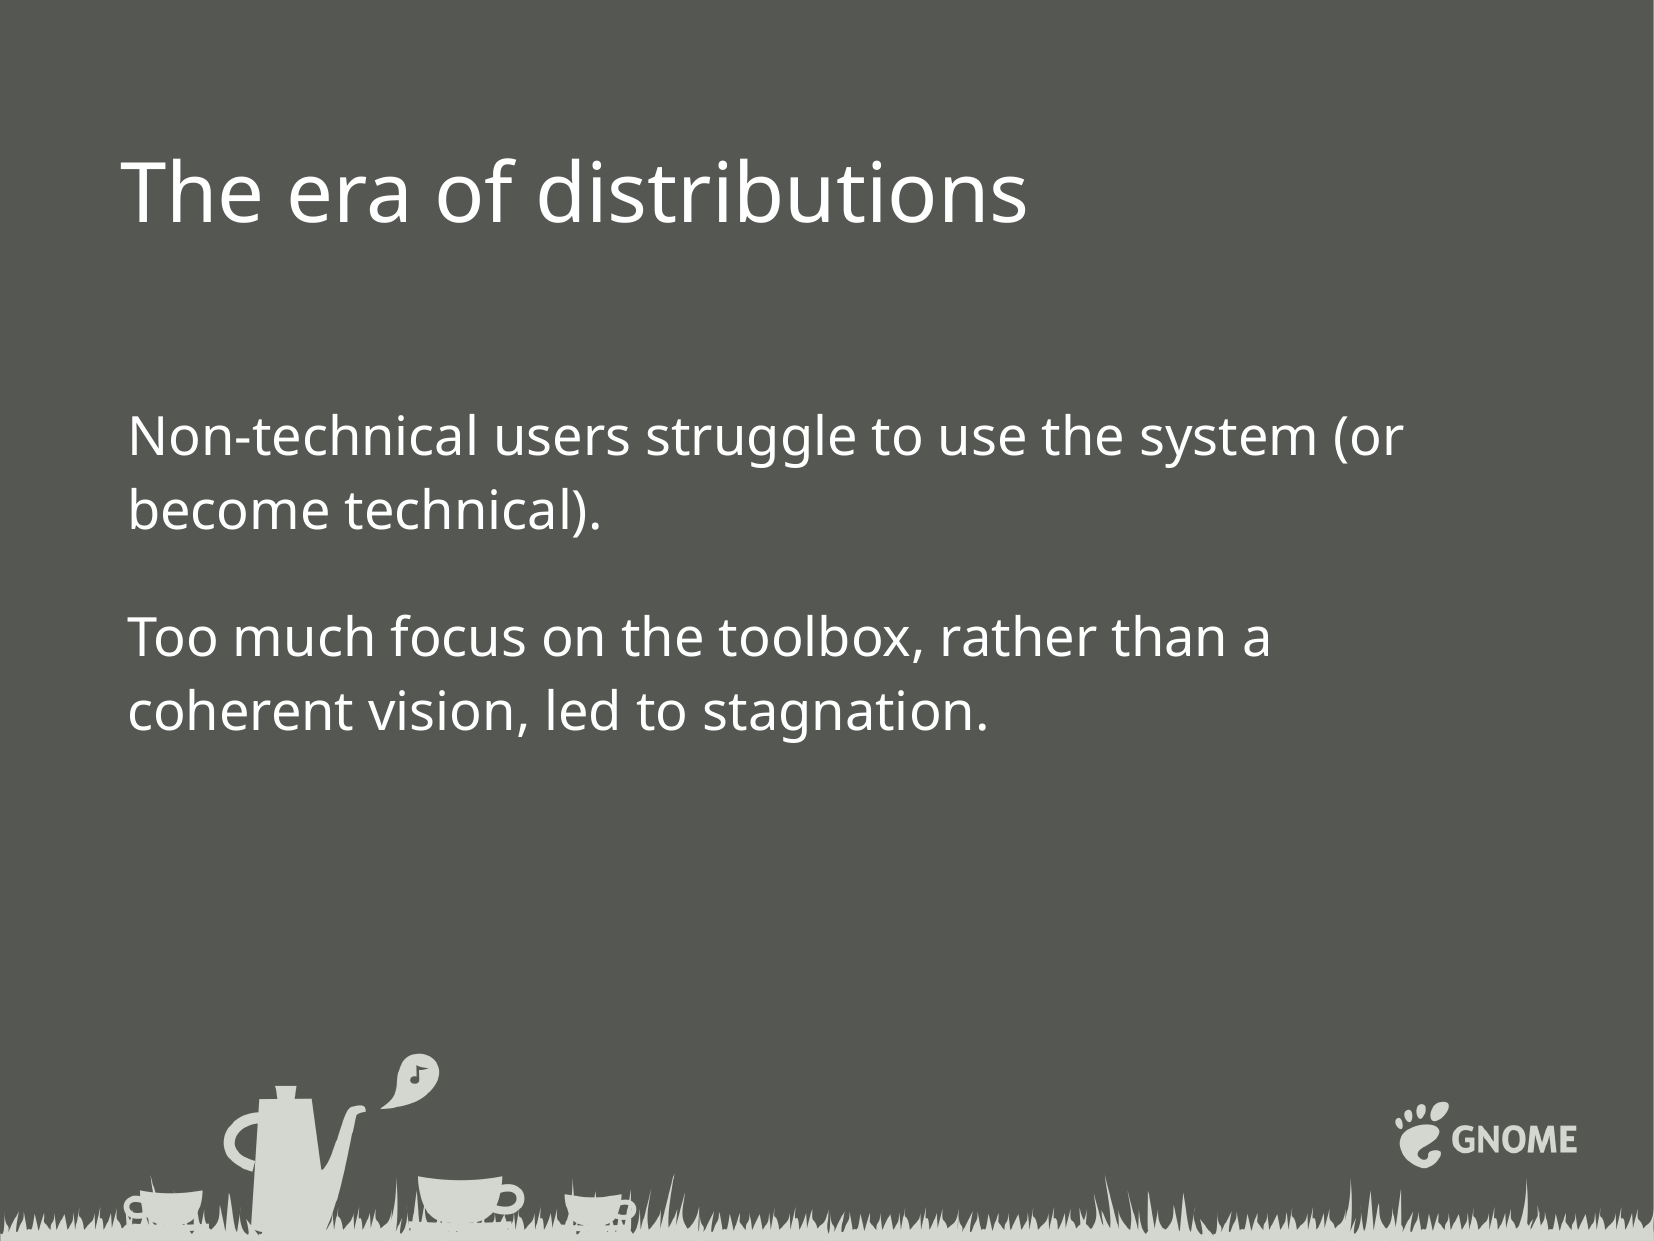

# The era of distributions
Non-technical users struggle to use the system (or become technical).
Too much focus on the toolbox, rather than a coherent vision, led to stagnation.